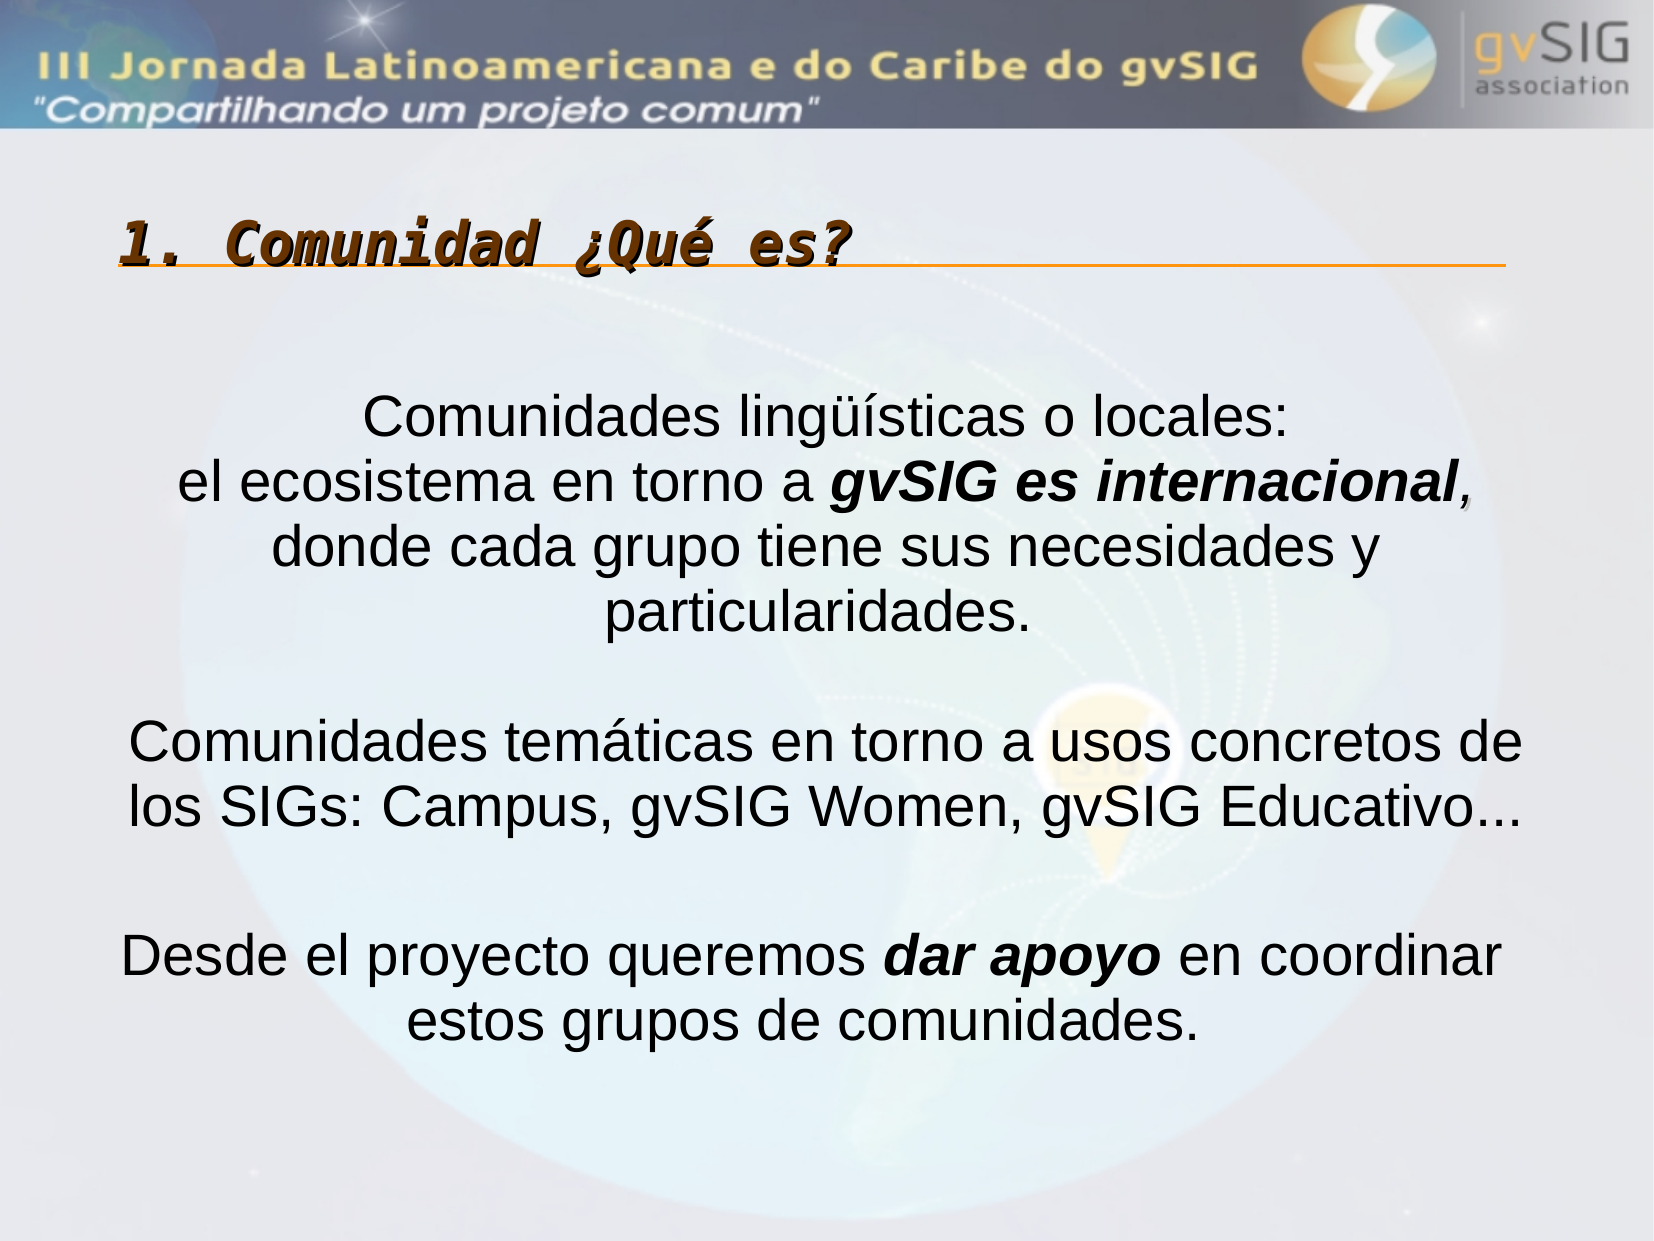

1. Comunidad ¿Qué es?
# Comunidades lingüísticas o locales: el ecosistema en torno a gvSIG es internacional, donde cada grupo tiene sus necesidades y particularidades. Comunidades temáticas en torno a usos concretos de los SIGs: Campus, gvSIG Women, gvSIG Educativo...
Desde el proyecto queremos dar apoyo en coordinar estos grupos de comunidades.